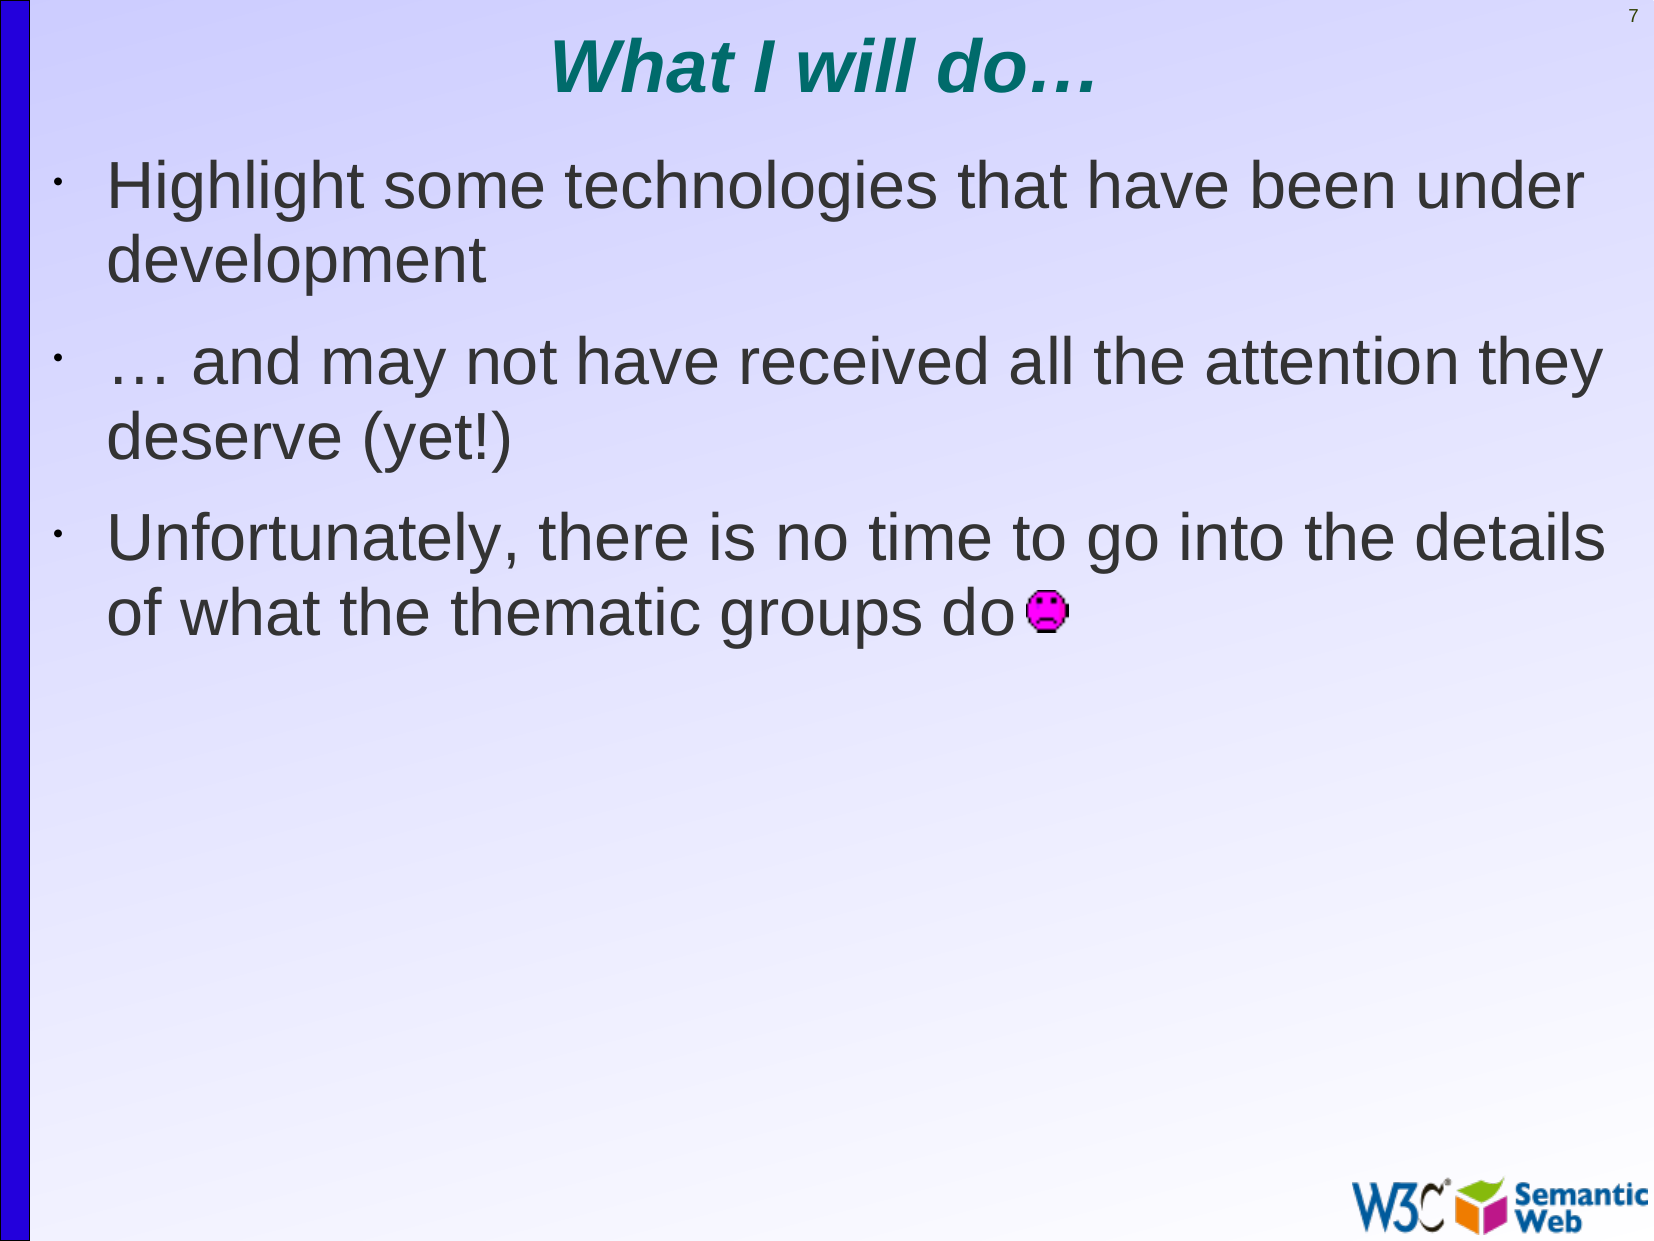

# What I will do…
Highlight some technologies that have been under development
… and may not have received all the attention they deserve (yet!)
Unfortunately, there is no time to go into the details of what the thematic groups do